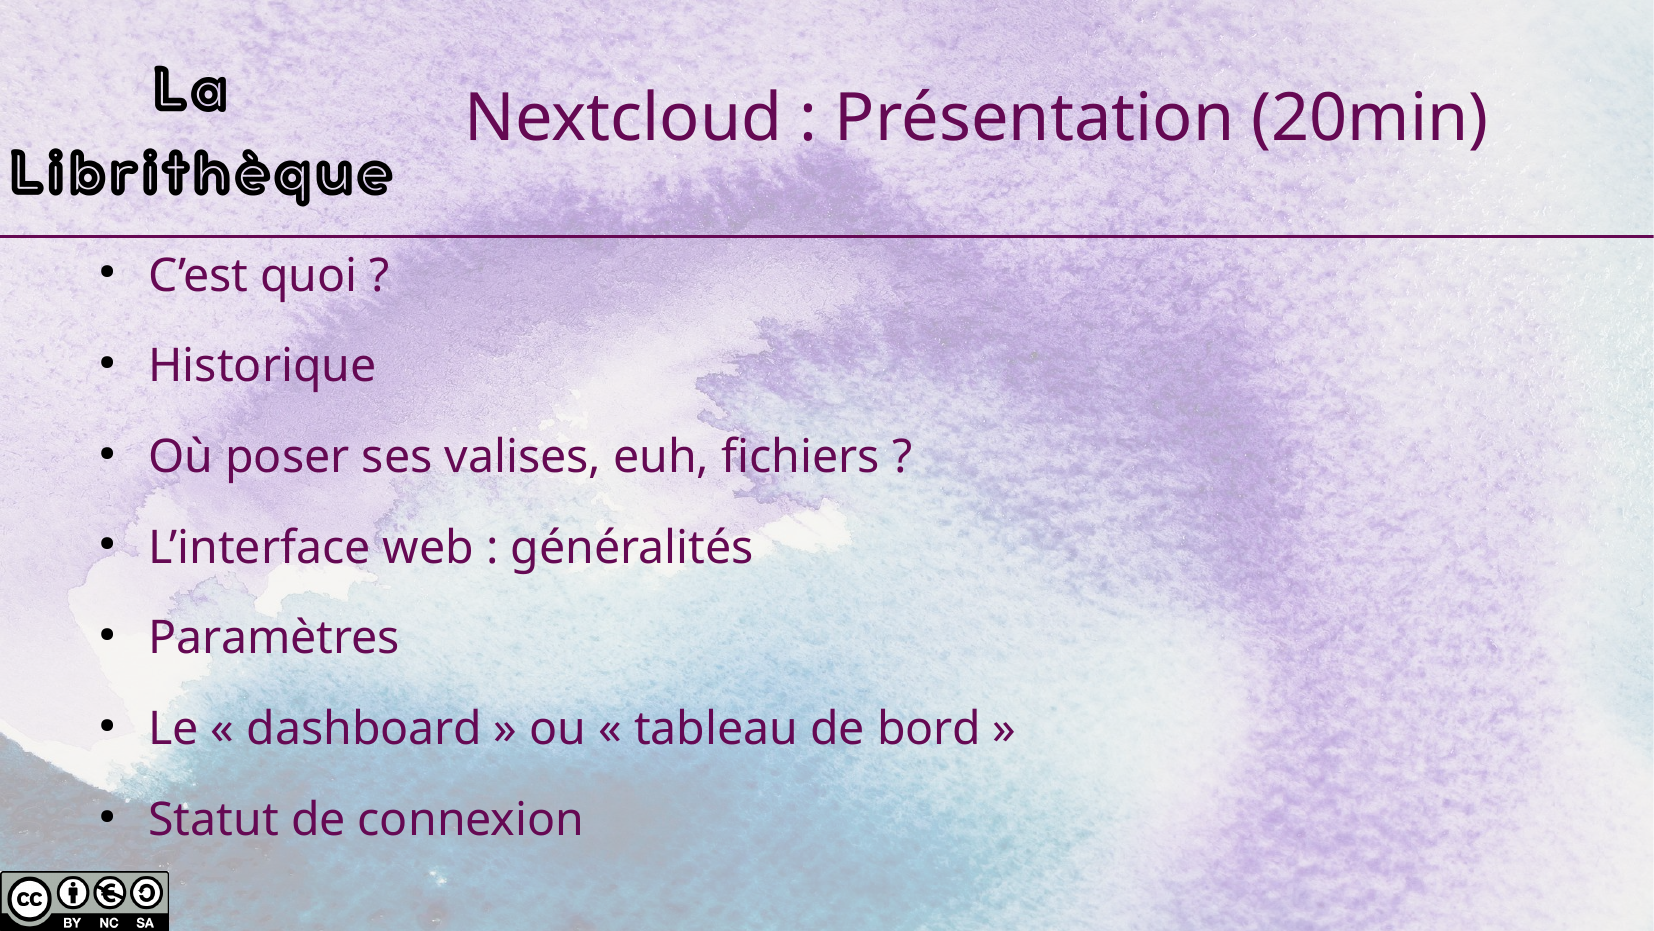

# Nextcloud : Présentation (20min)
C’est quoi ?
Historique
Où poser ses valises, euh, fichiers ?
L’interface web : généralités
Paramètres
Le « dashboard » ou « tableau de bord »
Statut de connexion